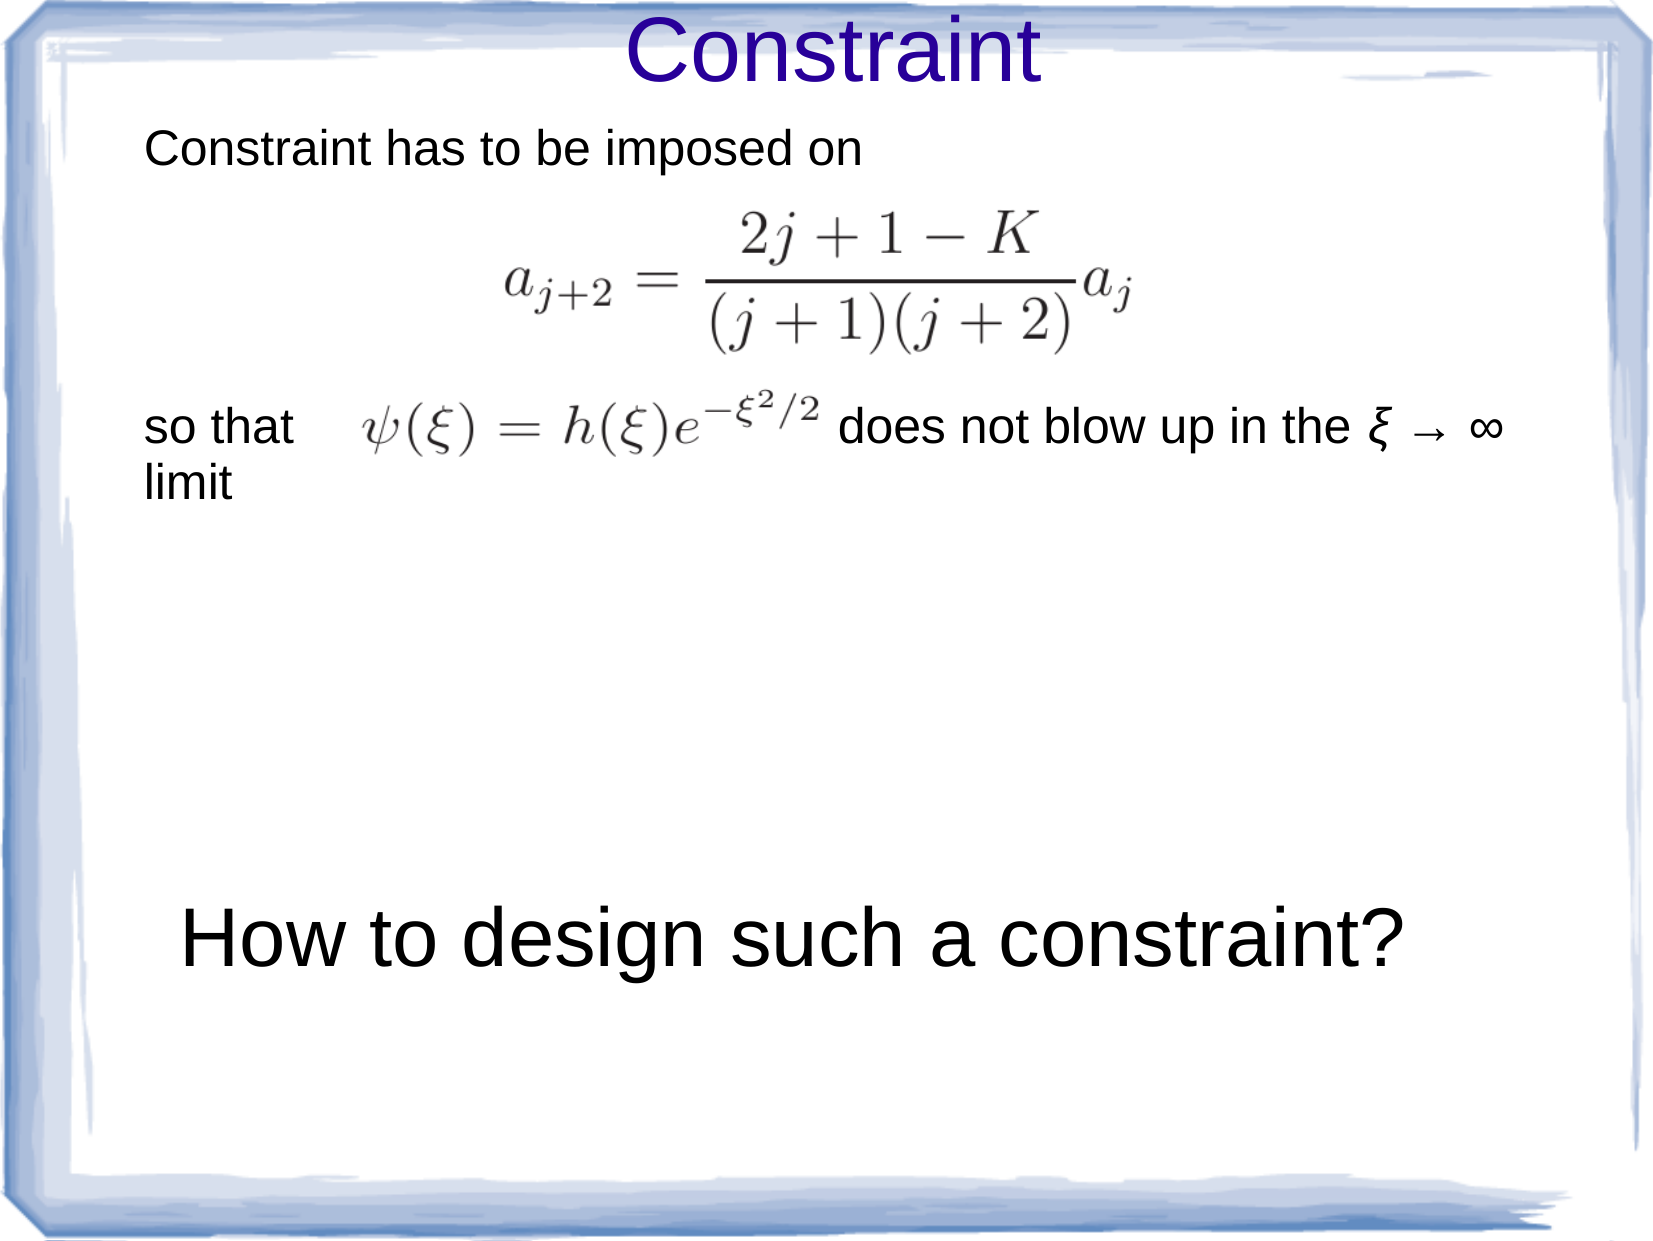

# Constraint
Constraint has to be imposed on
so that does not blow up in the ξ → ∞ limit
How to design such a constraint?